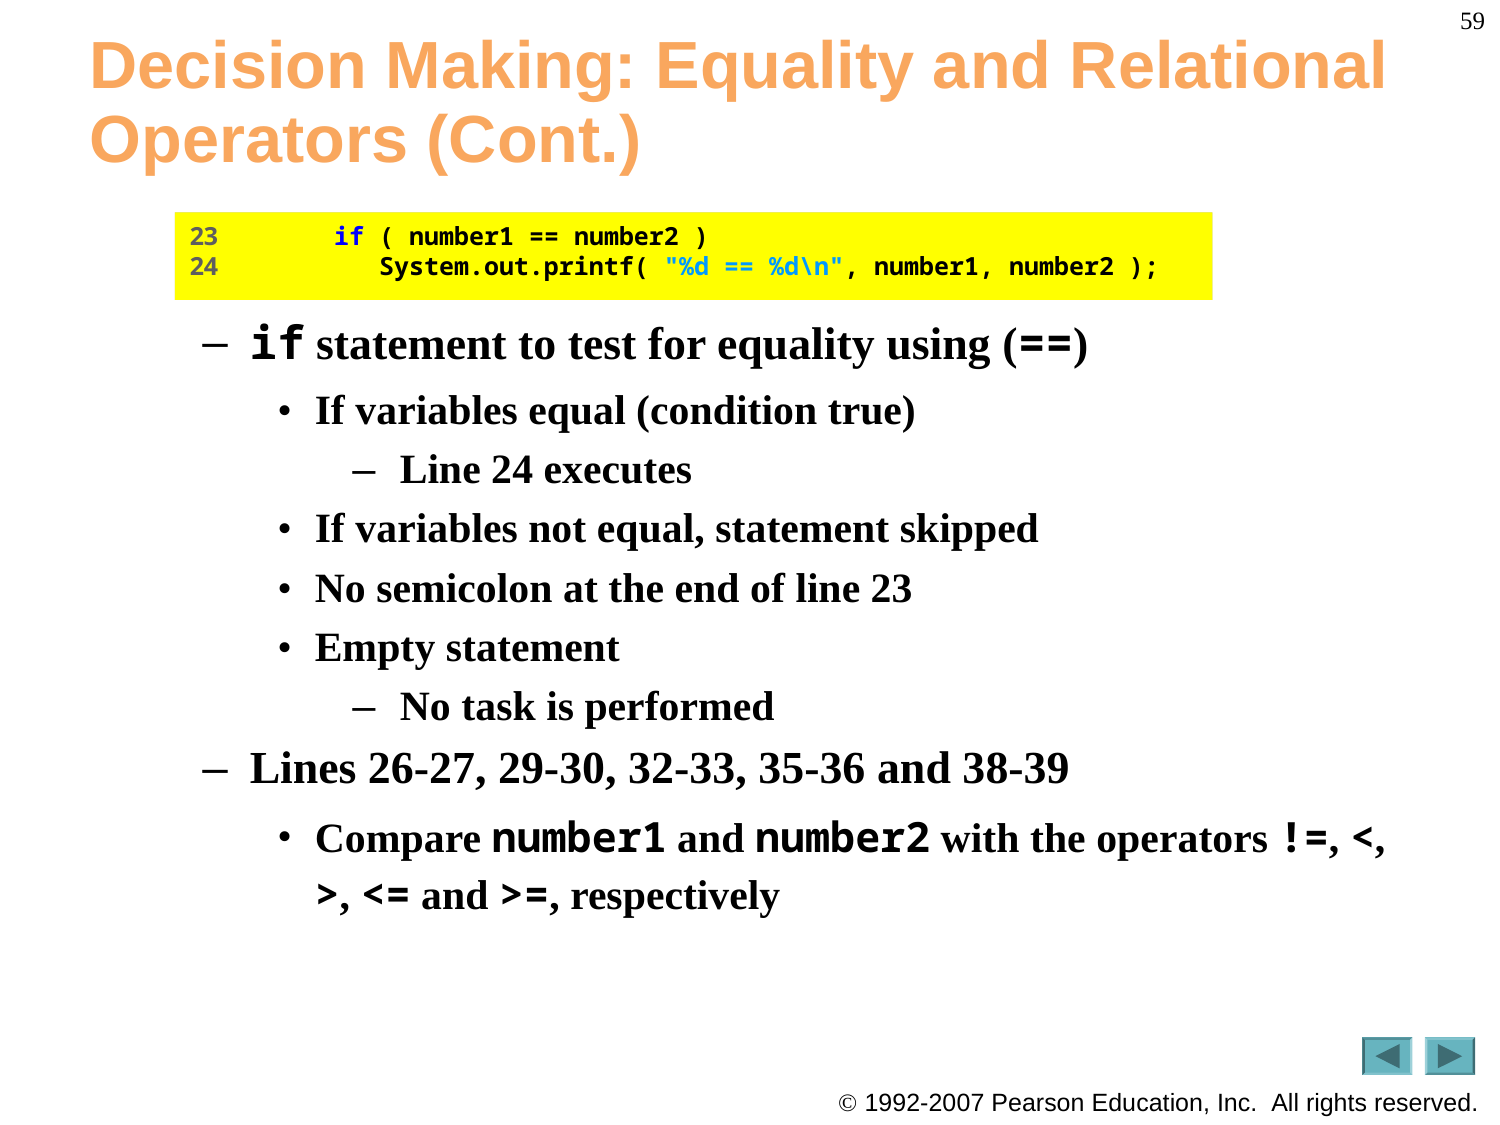

59
# Decision Making: Equality and Relational Operators (Cont.)
23 if ( number1 == number2 )
24 System.out.printf( "%d == %d\n", number1, number2 );
if statement to test for equality using (==)
If variables equal (condition true)
Line 24 executes
If variables not equal, statement skipped
No semicolon at the end of line 23
Empty statement
No task is performed
Lines 26-27, 29-30, 32-33, 35-36 and 38-39
Compare number1 and number2 with the operators !=, <, >, <= and >=, respectively